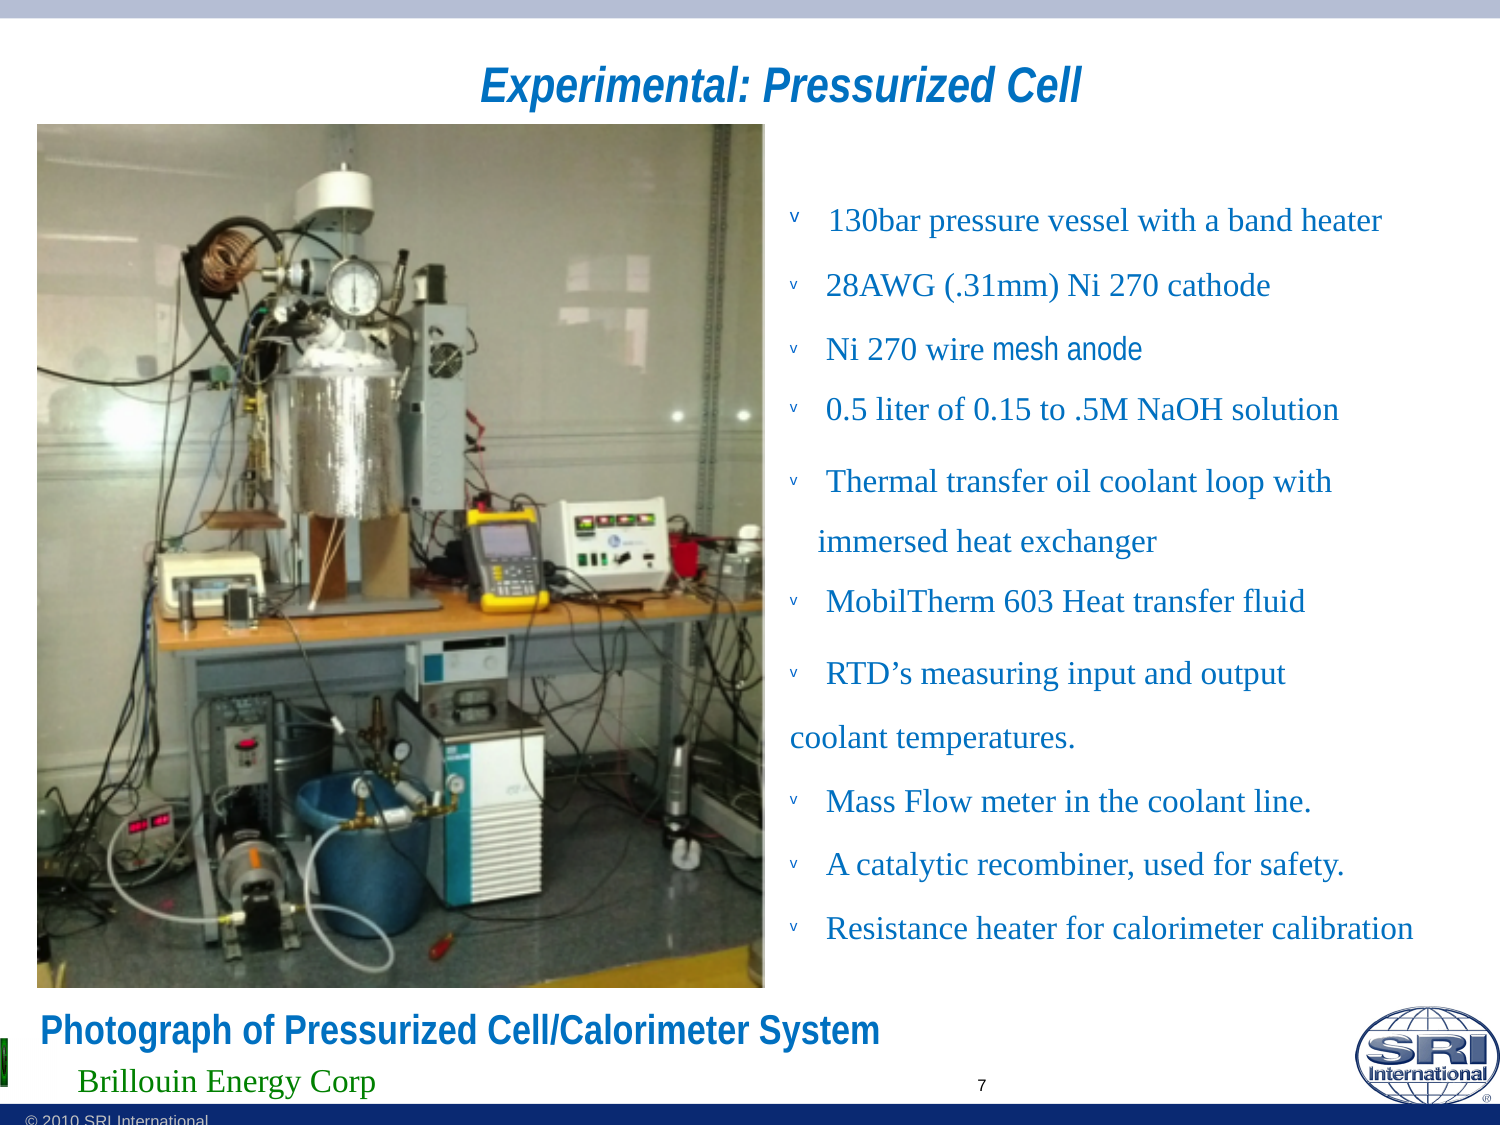

Experimental: Pressurized Cell
 130bar pressure vessel with a band heater
 28AWG (.31mm) Ni 270 cathode
 Ni 270 wire mesh anode
 0.5 liter of 0.15 to .5M NaOH solution
 Thermal transfer oil coolant loop with
immersed heat exchanger
 MobilTherm 603 Heat transfer fluid
 RTD’s measuring input and output
coolant temperatures.
 Mass Flow meter in the coolant line.
 A catalytic recombiner, used for safety.
 Resistance heater for calorimeter calibration
Photograph of Pressurized Cell/Calorimeter System